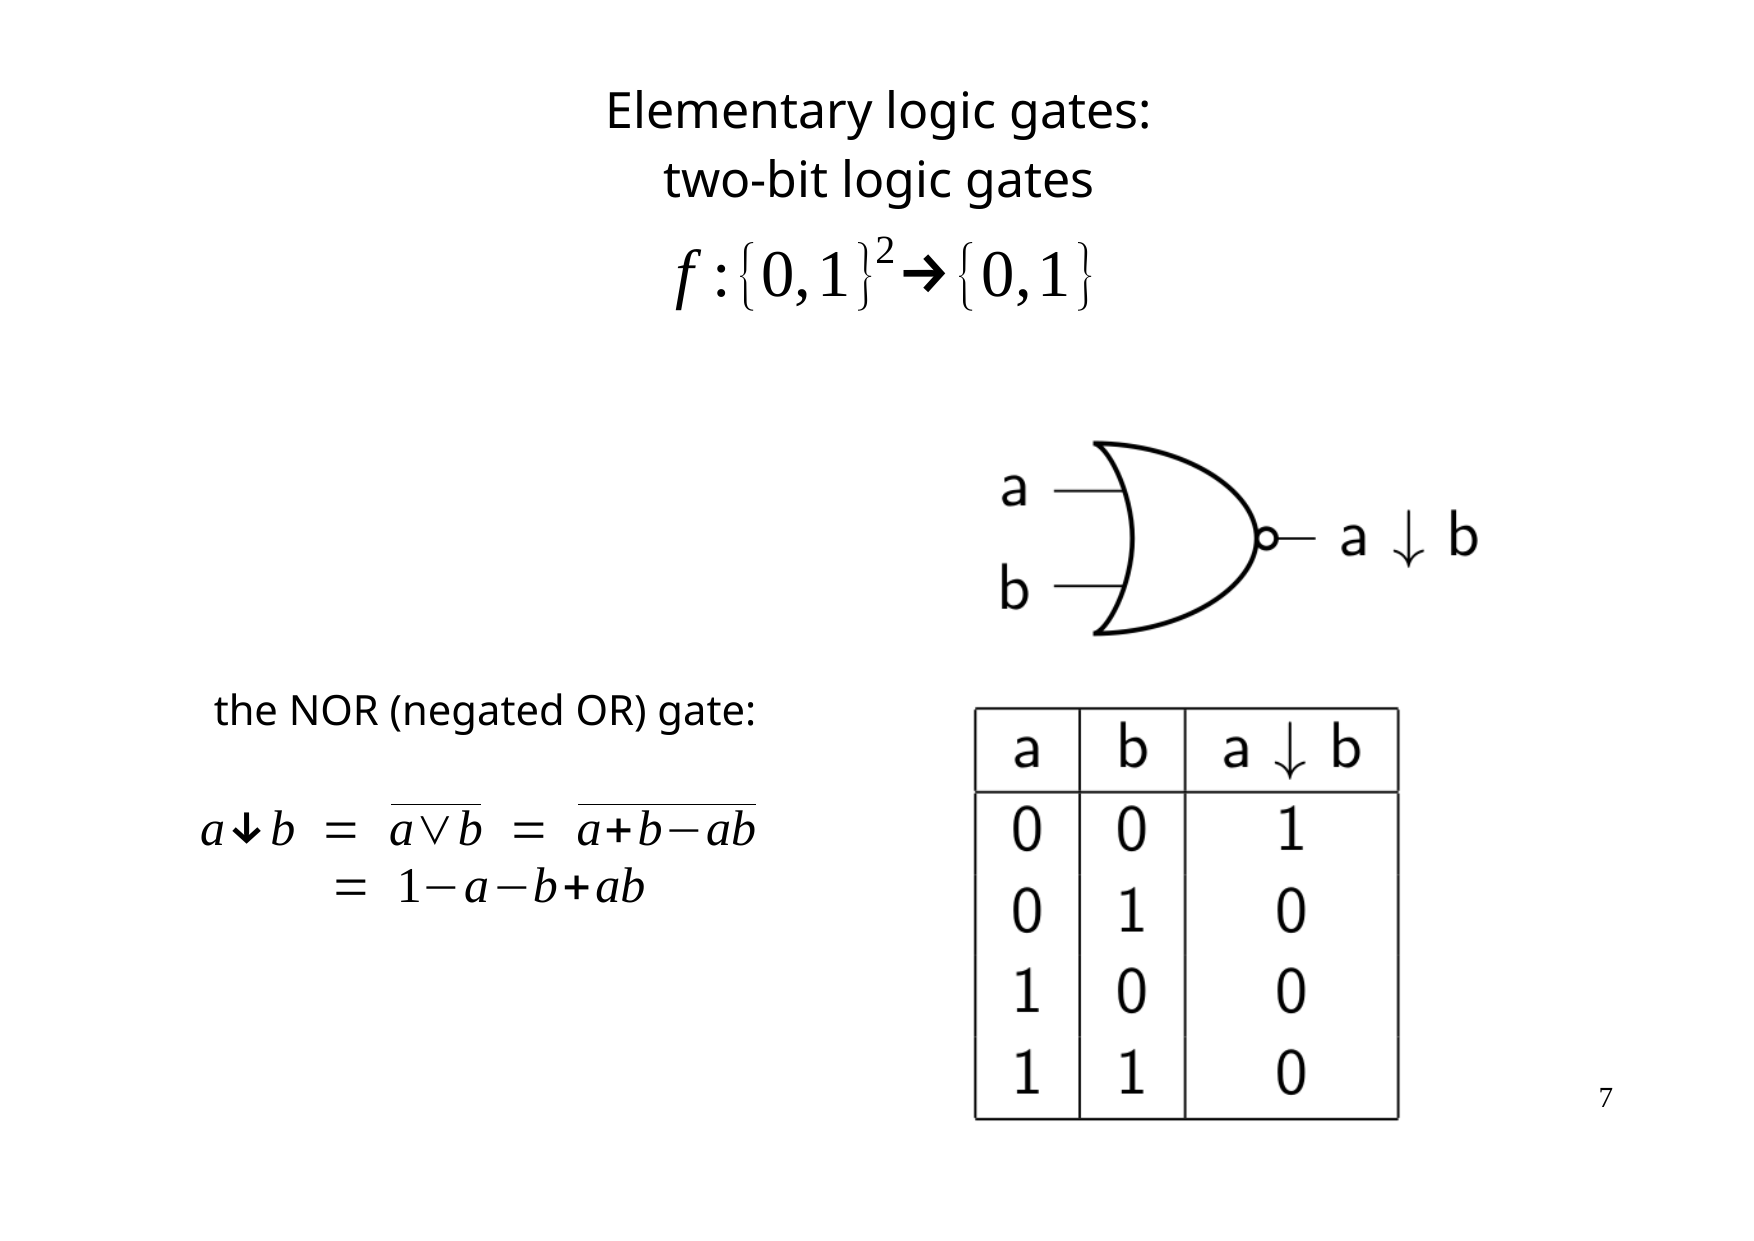

Elementary logic gates:
two-bit logic gates
the NOR (negated OR) gate:
7